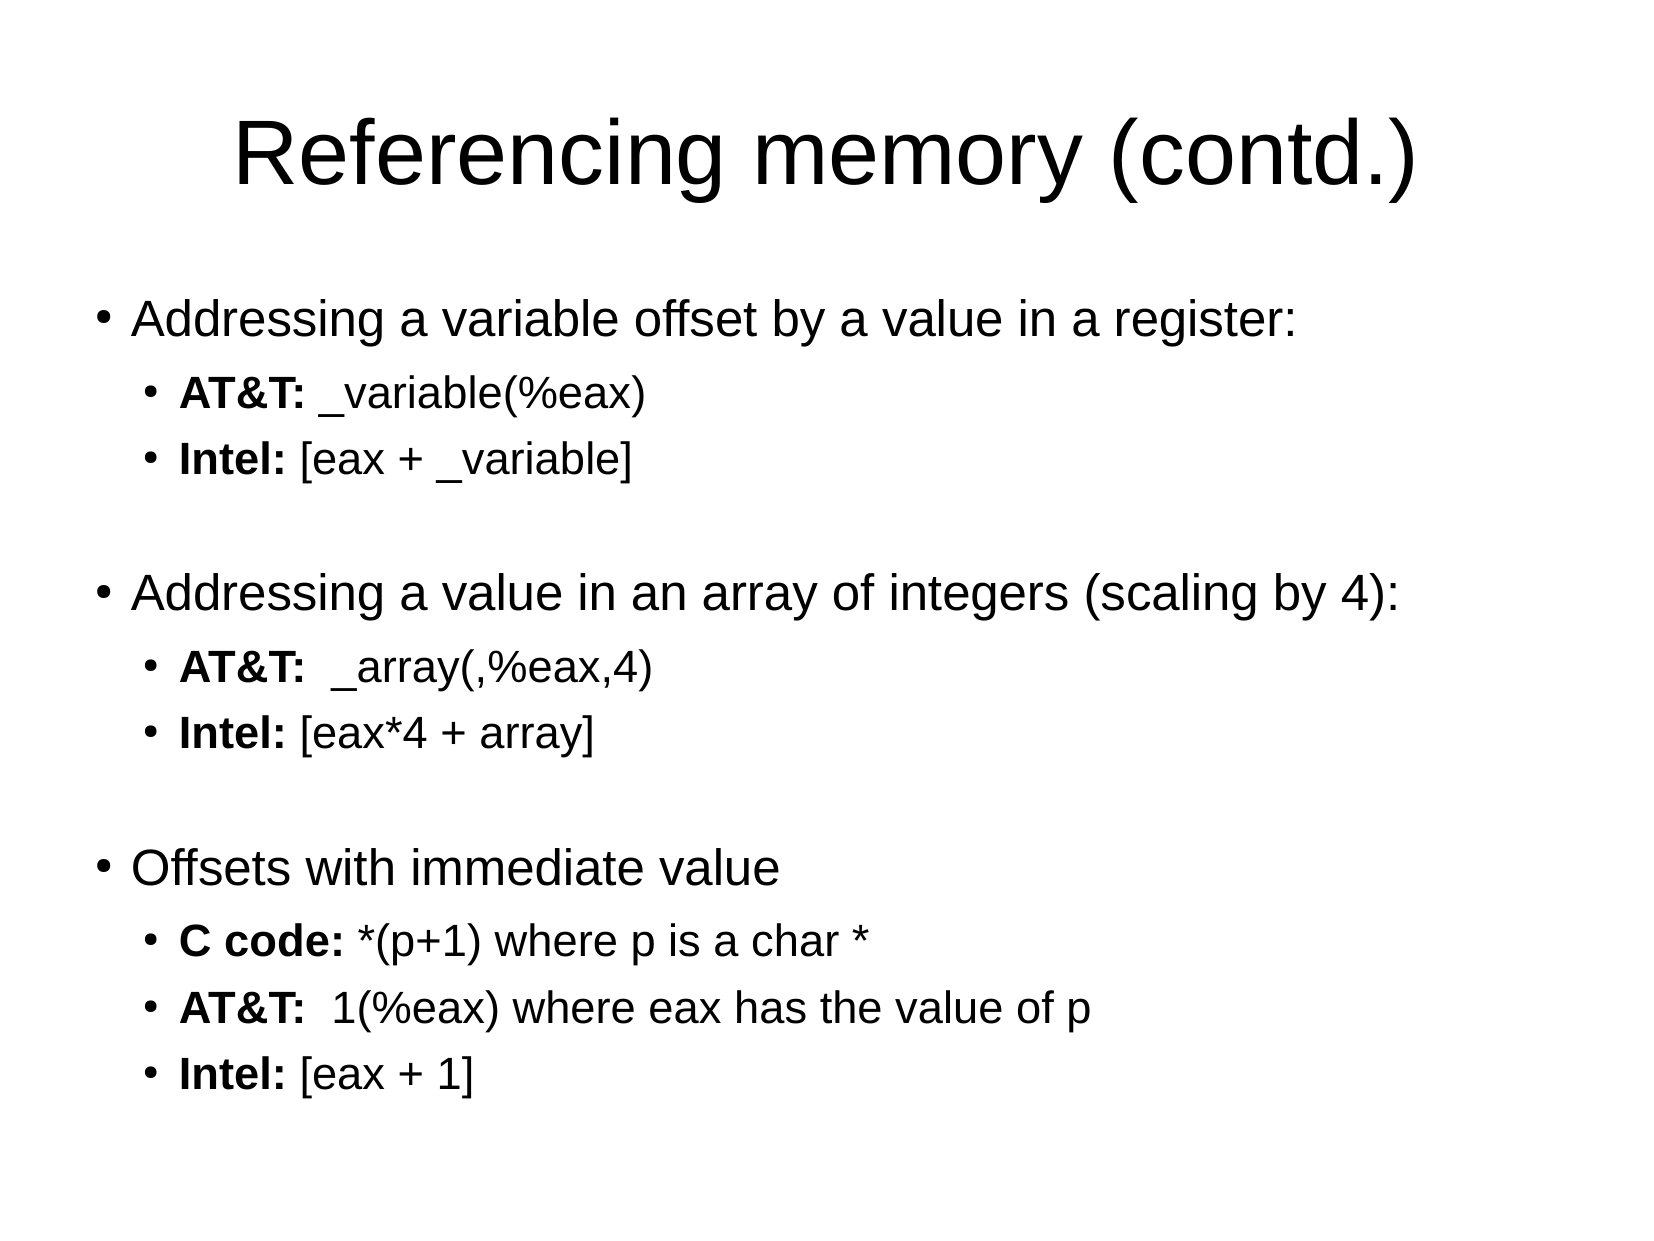

# Referencing memory (contd.)
Addressing a variable offset by a value in a register:
AT&T: _variable(%eax)
Intel: [eax + _variable]
Addressing a value in an array of integers (scaling by 4):
AT&T: _array(,%eax,4)
Intel: [eax*4 + array]
Offsets with immediate value
C code: *(p+1) where p is a char *
AT&T: 1(%eax) where eax has the value of p
Intel: [eax + 1]